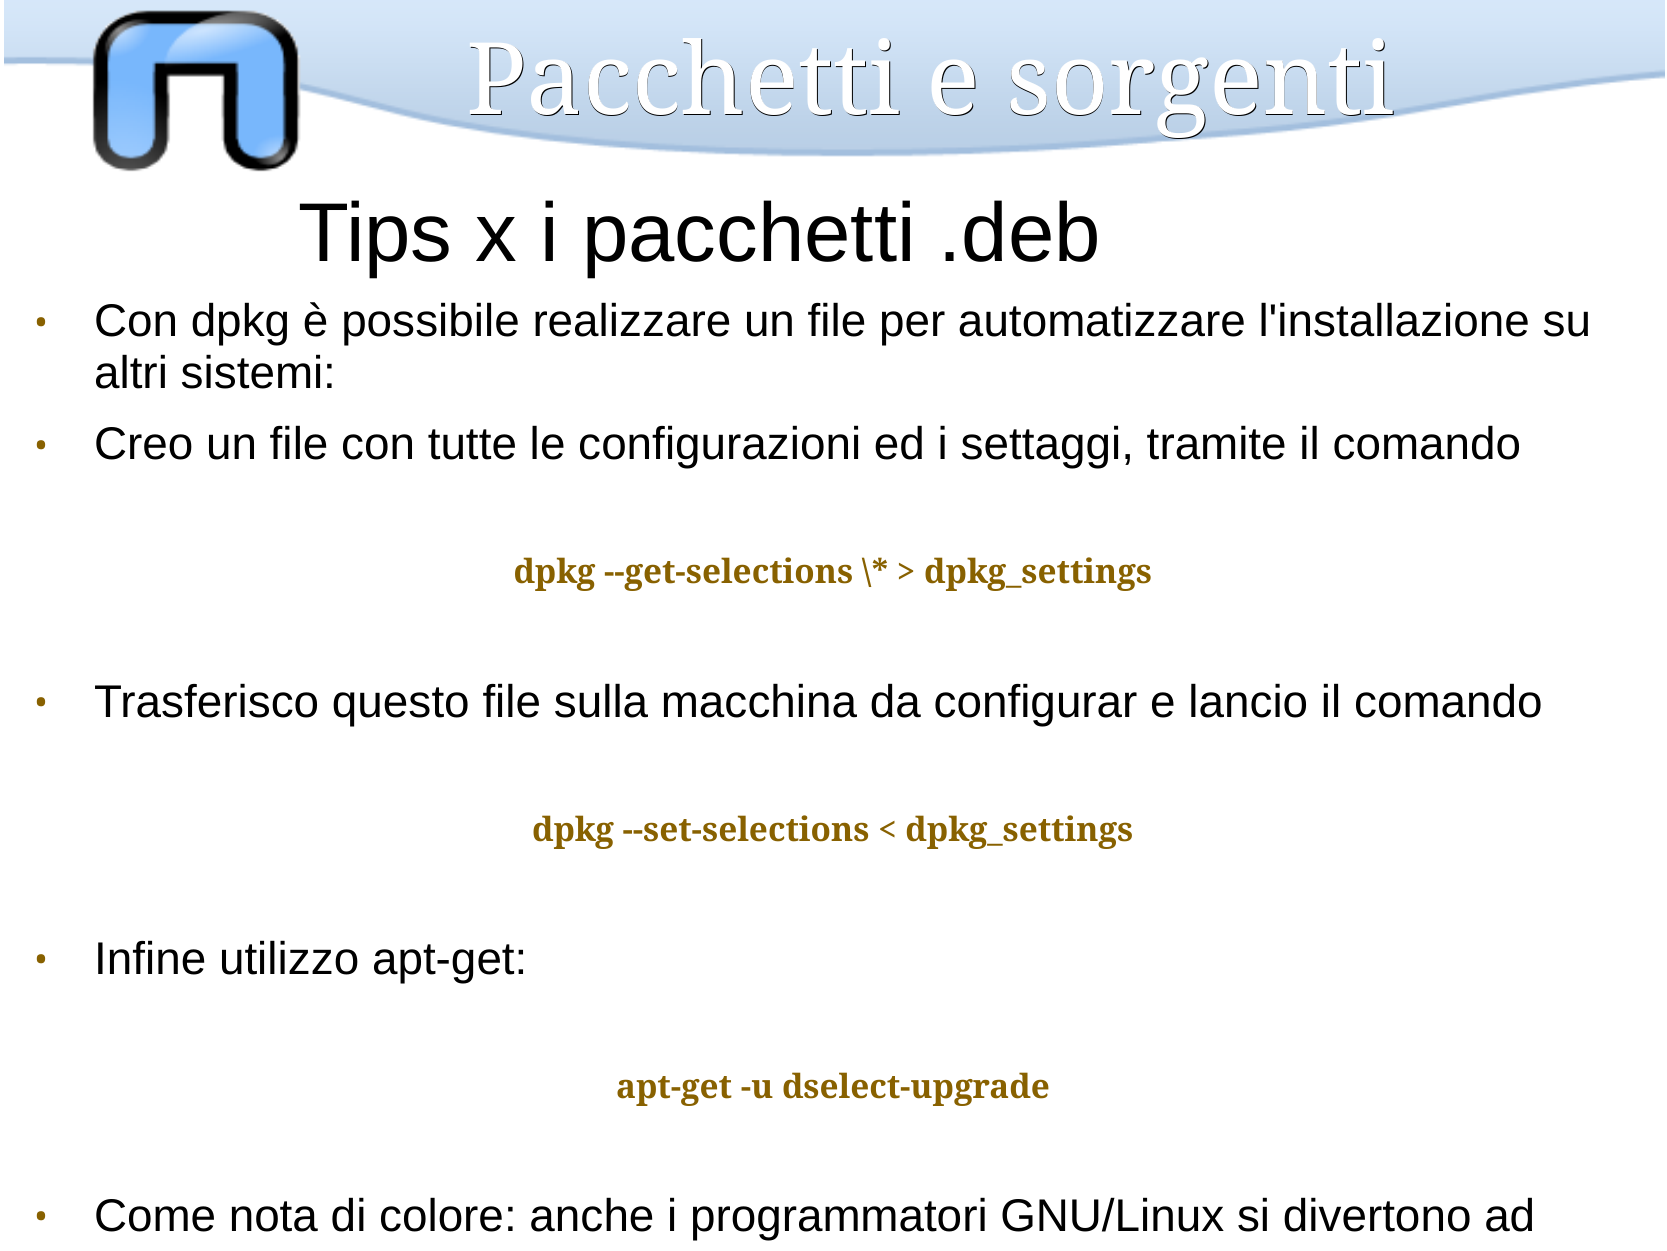

Pacchetti e sorgenti
# Tips x i pacchetti .deb
Con dpkg è possibile realizzare un file per automatizzare l'installazione su altri sistemi:
Creo un file con tutte le configurazioni ed i settaggi, tramite il comando
dpkg --get-selections \* > dpkg_settings
Trasferisco questo file sulla macchina da configurar e lancio il comando
dpkg --set-selections < dpkg_settings
Infine utilizzo apt-get:
apt-get -u dselect-upgrade
Come nota di colore: anche i programmatori GNU/Linux si divertono ad inserire easter egg nei loro lavori, provare ad eseguire il comando apt-get moo...